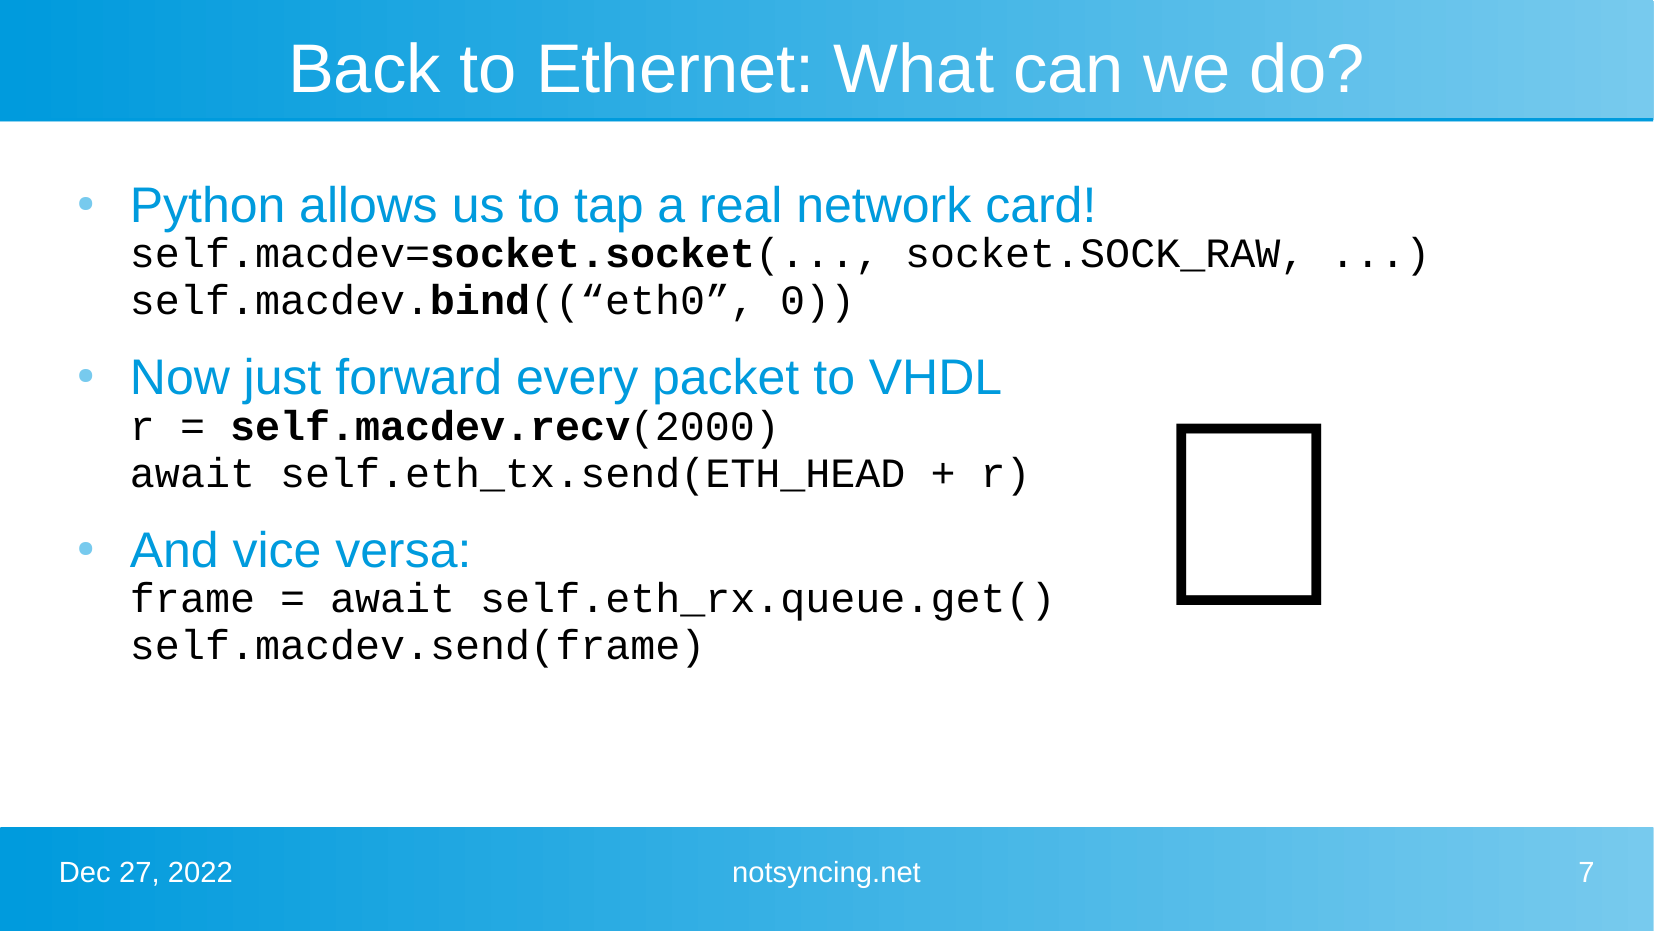

# Back to Ethernet: What can we do?
Python allows us to tap a real network card!
self.macdev=socket.socket(..., socket.SOCK_RAW, ...)
self.macdev.bind((“eth0”, 0))
Now just forward every packet to VHDL
r = self.macdev.recv(2000)
await self.eth_tx.send(ETH_HEAD + r)
And vice versa:
frame = await self.eth_rx.queue.get()
self.macdev.send(frame)
🤯
Dec 27, 2022
notsyncing.net
7